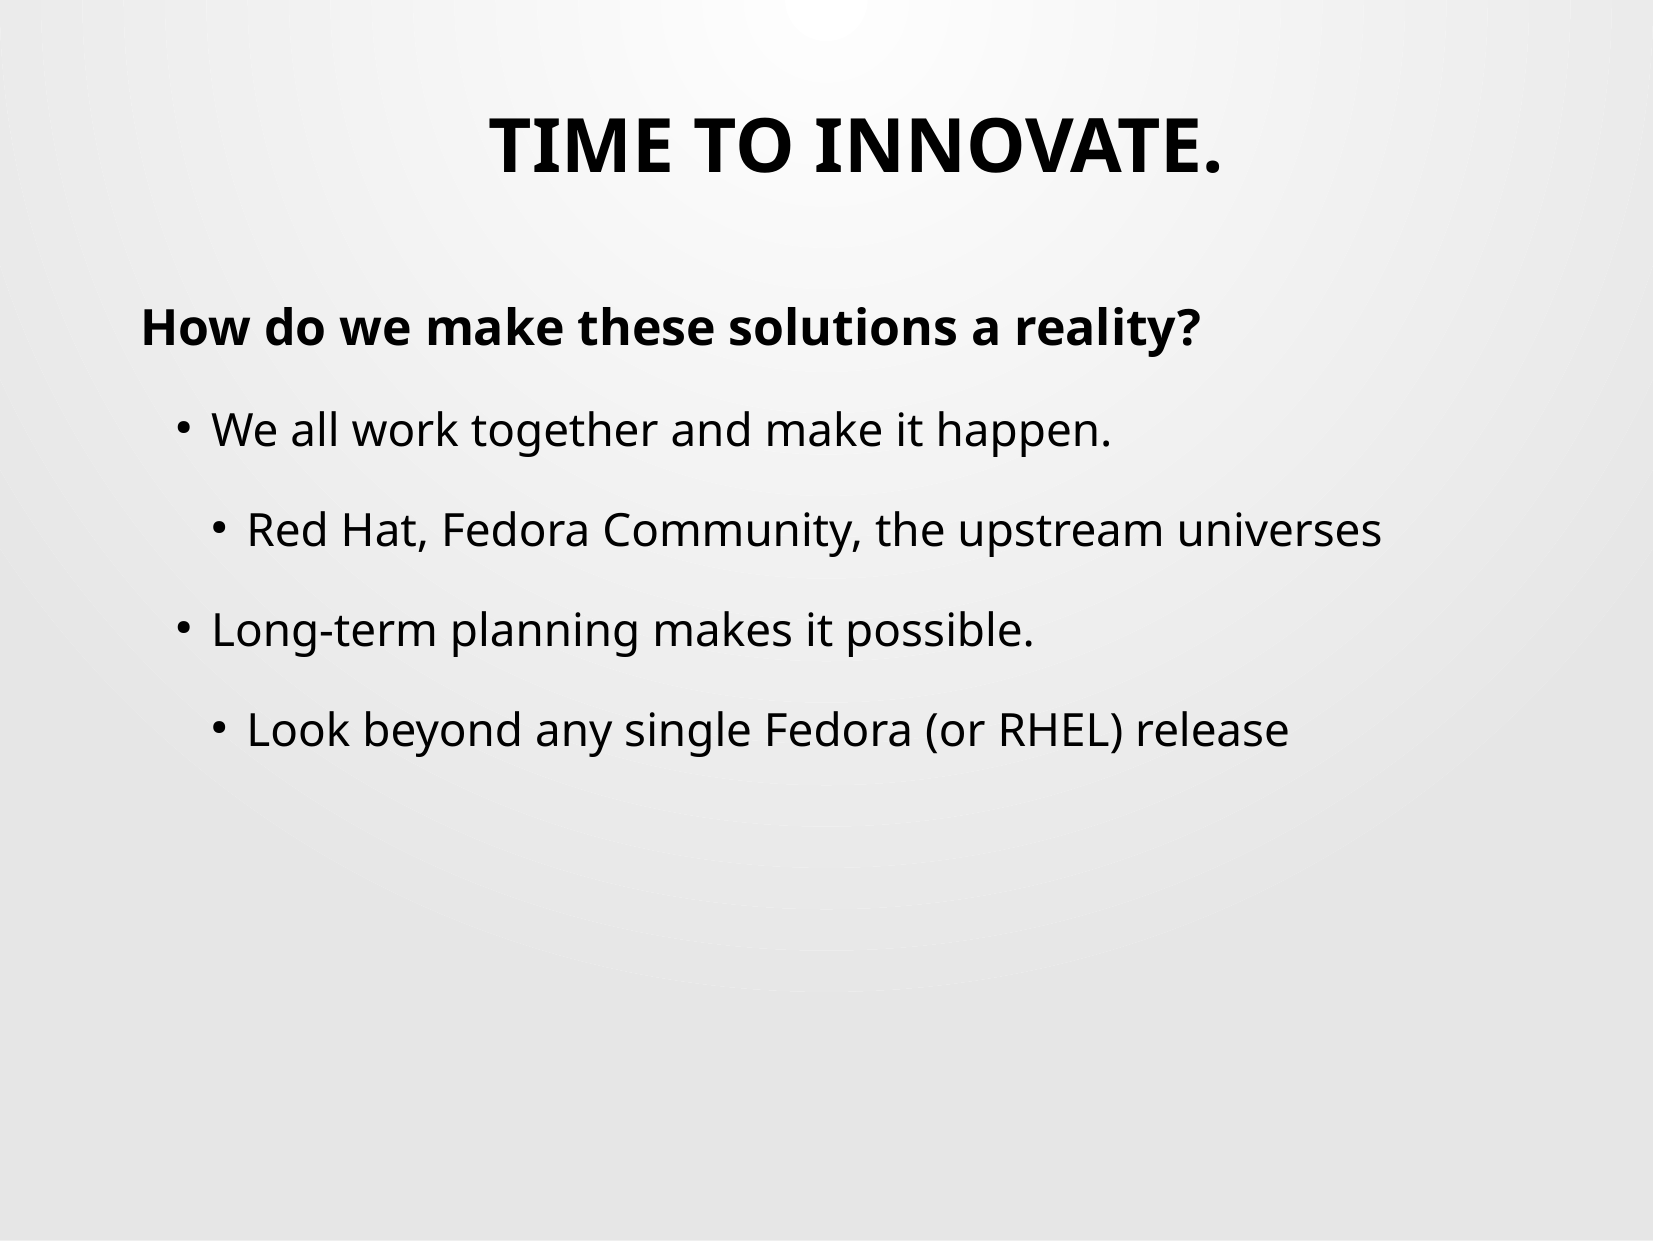

TIME TO INNOVATE.
How do we make these solutions a reality?
We all work together and make it happen.
Red Hat, Fedora Community, the upstream universes
Long-term planning makes it possible.
Look beyond any single Fedora (or RHEL) release